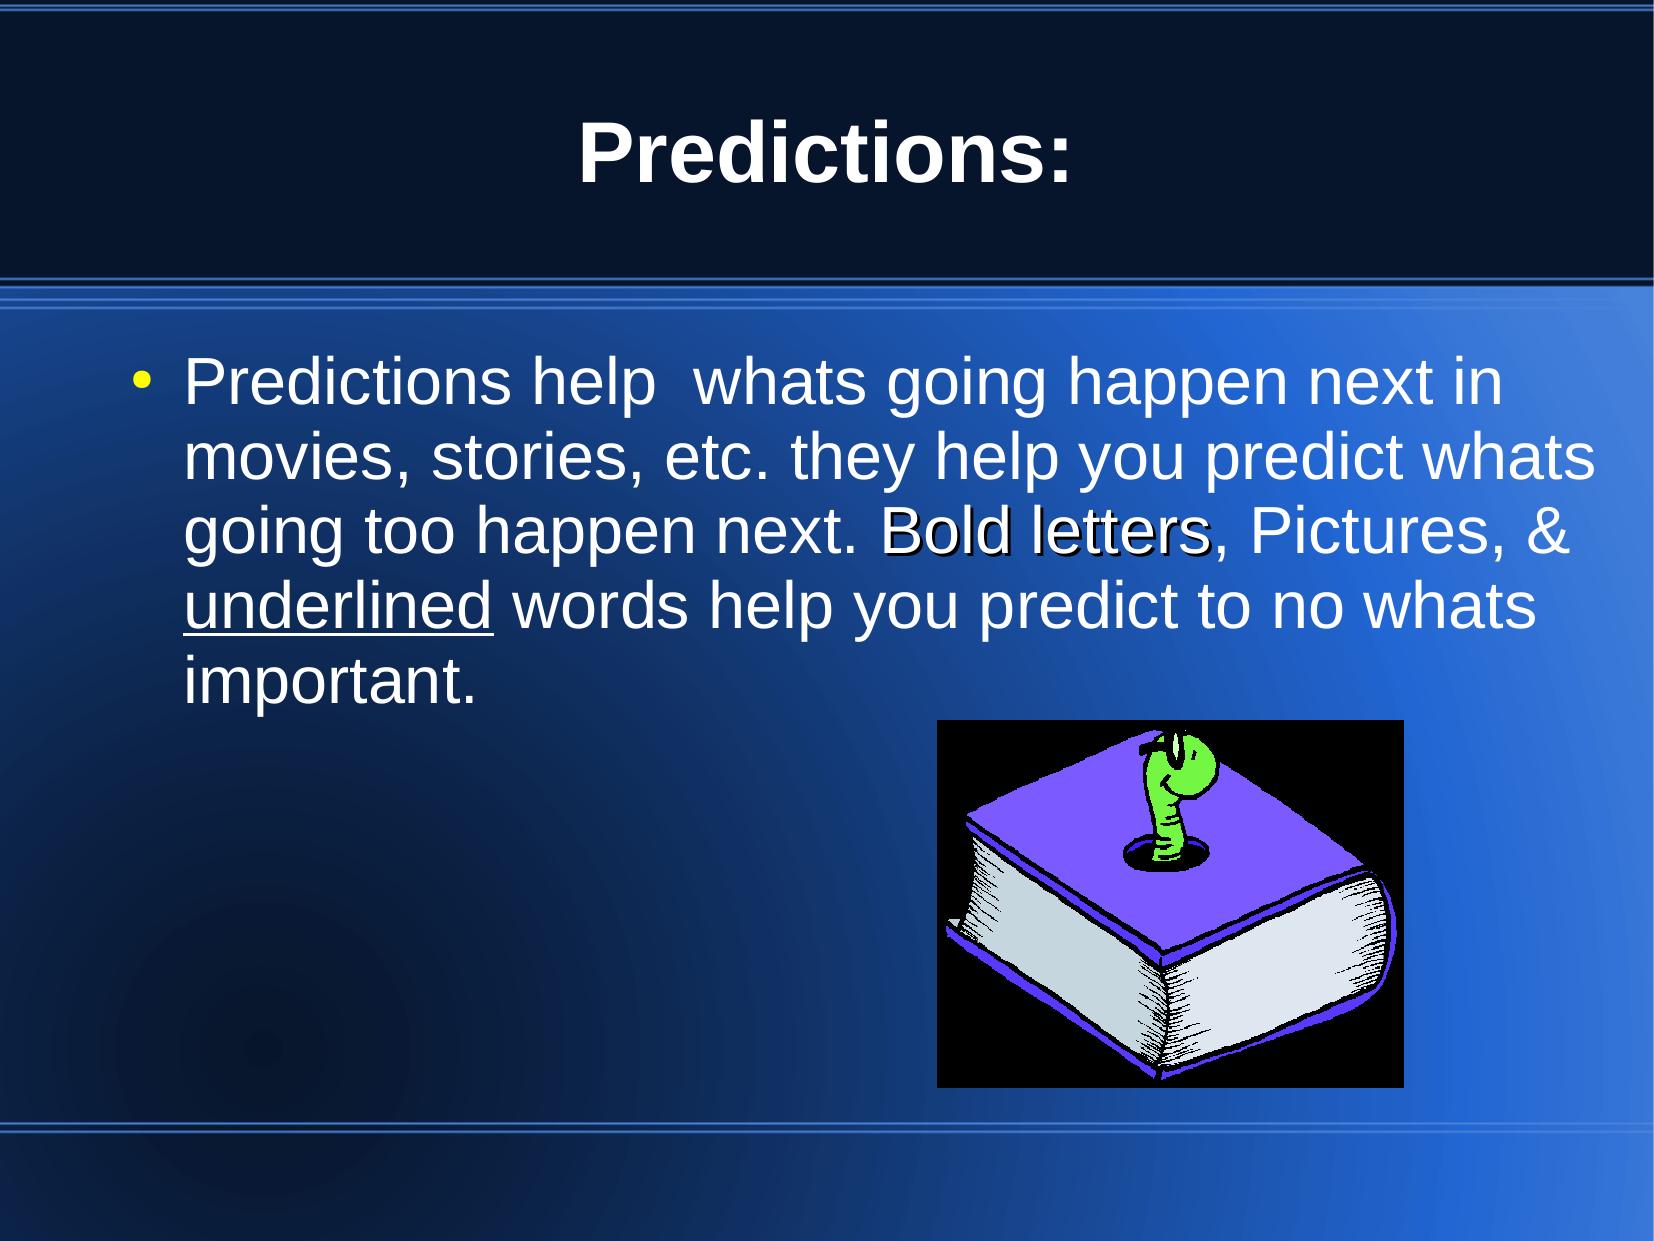

# Predictions:
Predictions help whats going happen next in movies, stories, etc. they help you predict whats going too happen next. Bold letters, Pictures, & underlined words help you predict to no whats important.